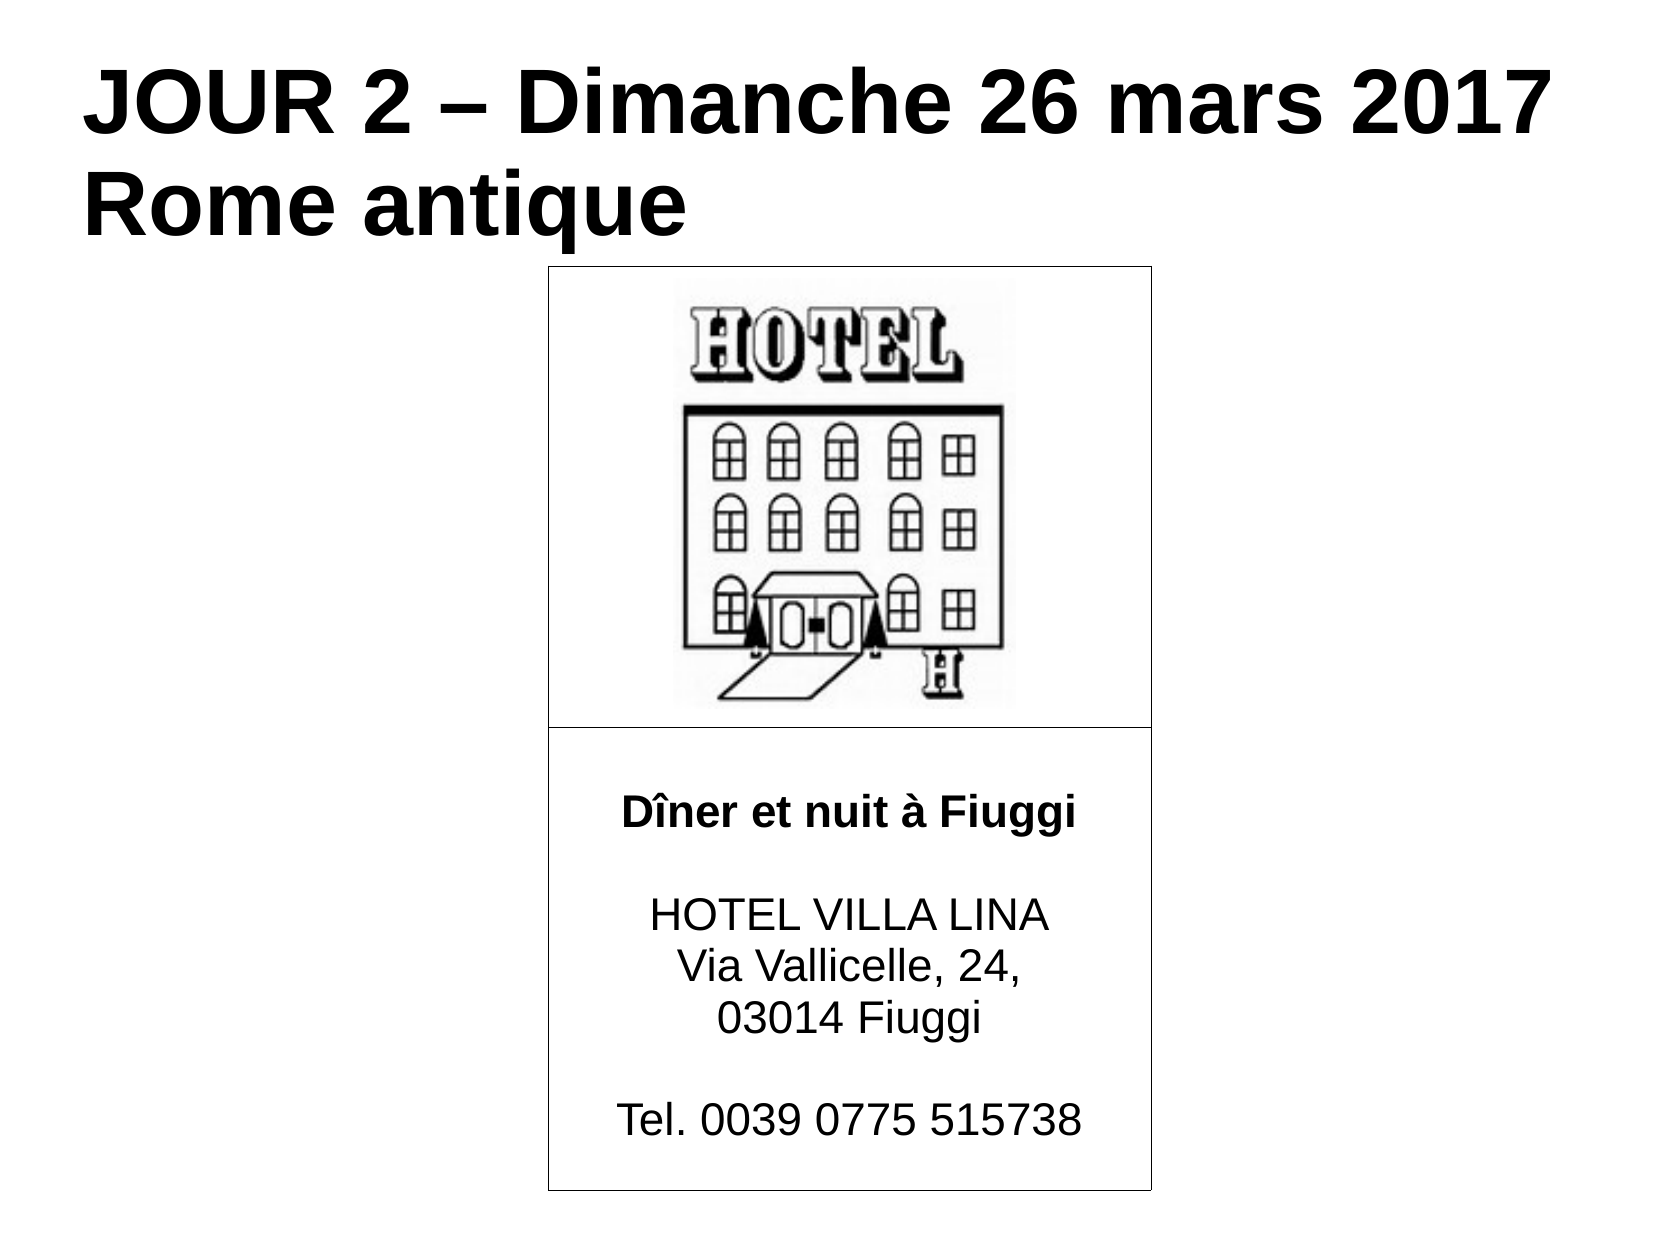

# JOUR 2 – Dimanche 26 mars 2017 Rome antique
| |
| --- |
| Dîner et nuit à Fiuggi HOTEL VILLA LINA Via Vallicelle, 24, 03014 Fiuggi Tel. 0039 0775 515738 |